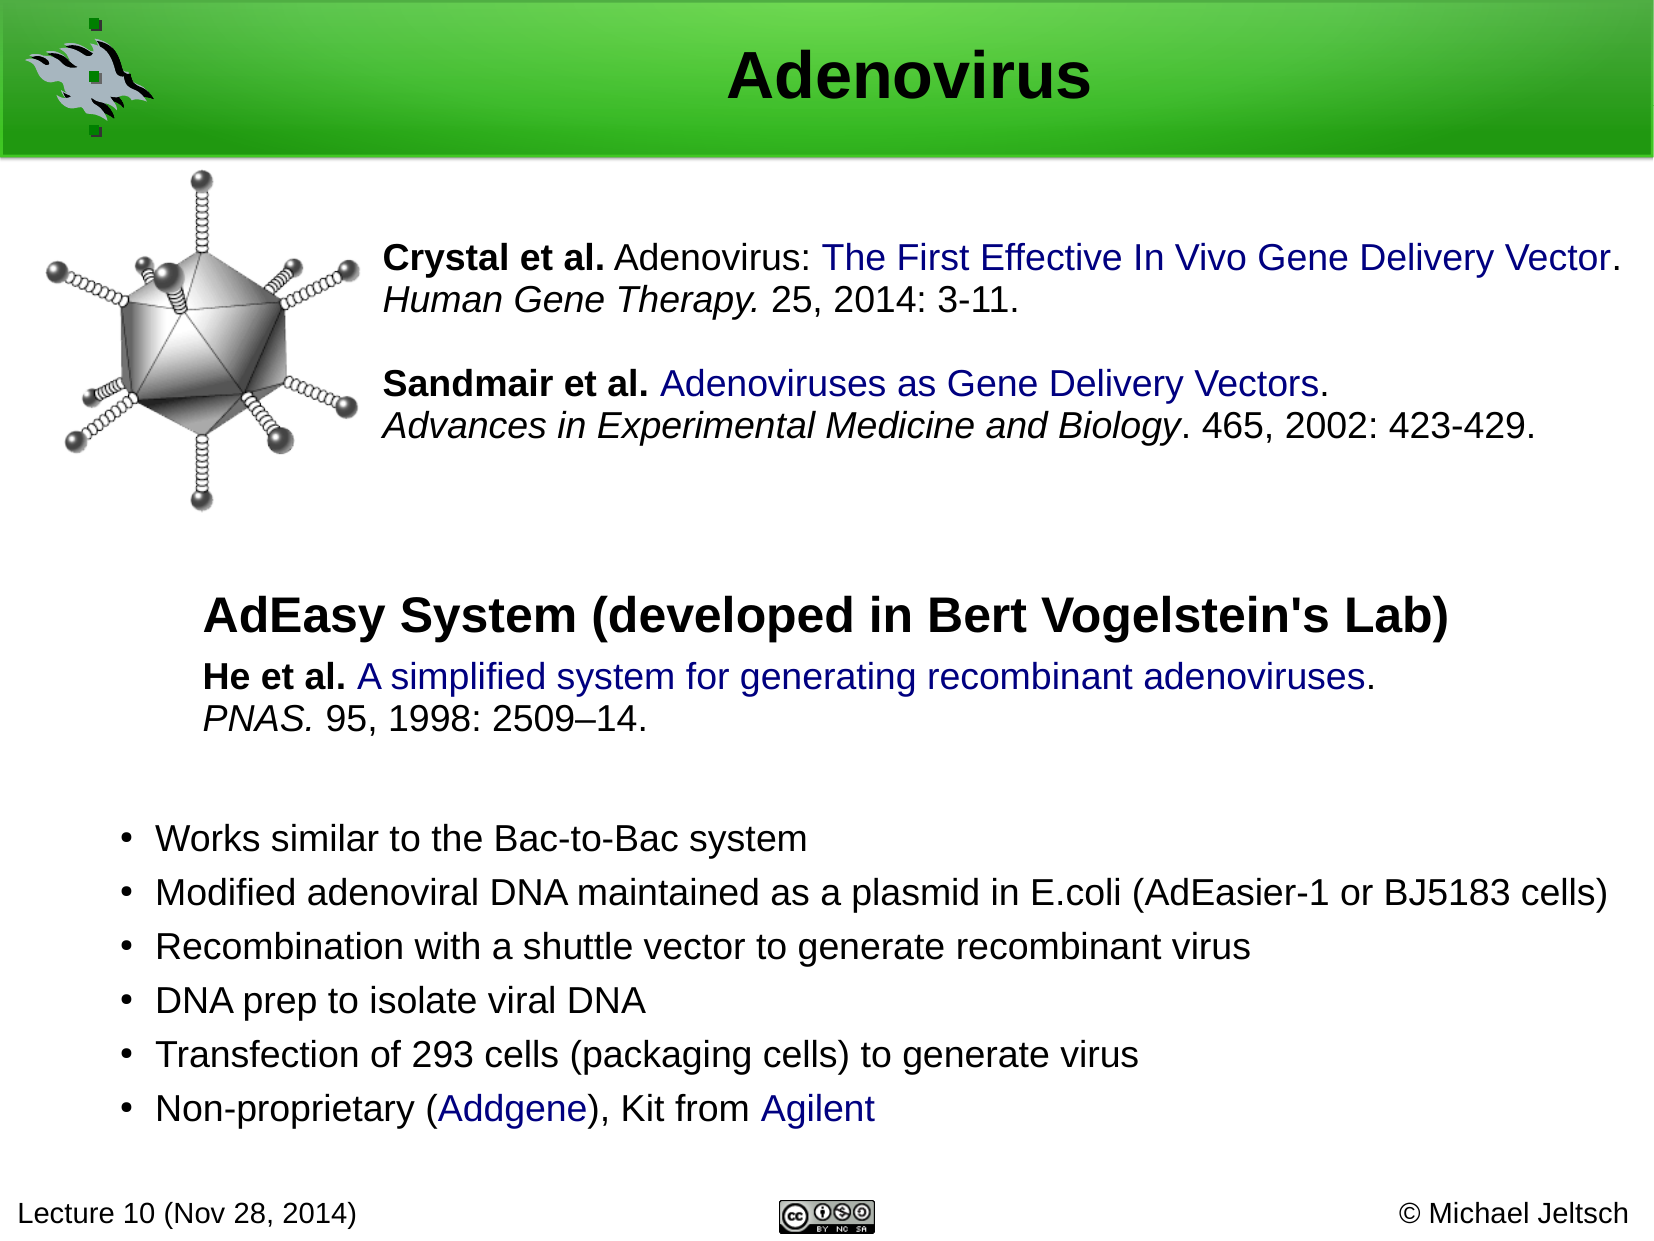

# Adenovirus
Crystal et al. Adenovirus: The First Effective In Vivo Gene Delivery Vector.
Human Gene Therapy. 25, 2014: 3-11.
Sandmair et al. Adenoviruses as Gene Delivery Vectors.
Advances in Experimental Medicine and Biology. 465, 2002: 423-429.
AdEasy System (developed in Bert Vogelstein's Lab)
He et al. A simplified system for generating recombinant adenoviruses.
PNAS. 95, 1998: 2509–14.
Works similar to the Bac-to-Bac system
Modified adenoviral DNA maintained as a plasmid in E.coli (AdEasier-1 or BJ5183 cells)
Recombination with a shuttle vector to generate recombinant virus
DNA prep to isolate viral DNA
Transfection of 293 cells (packaging cells) to generate virus
Non-proprietary (Addgene), Kit from Agilent